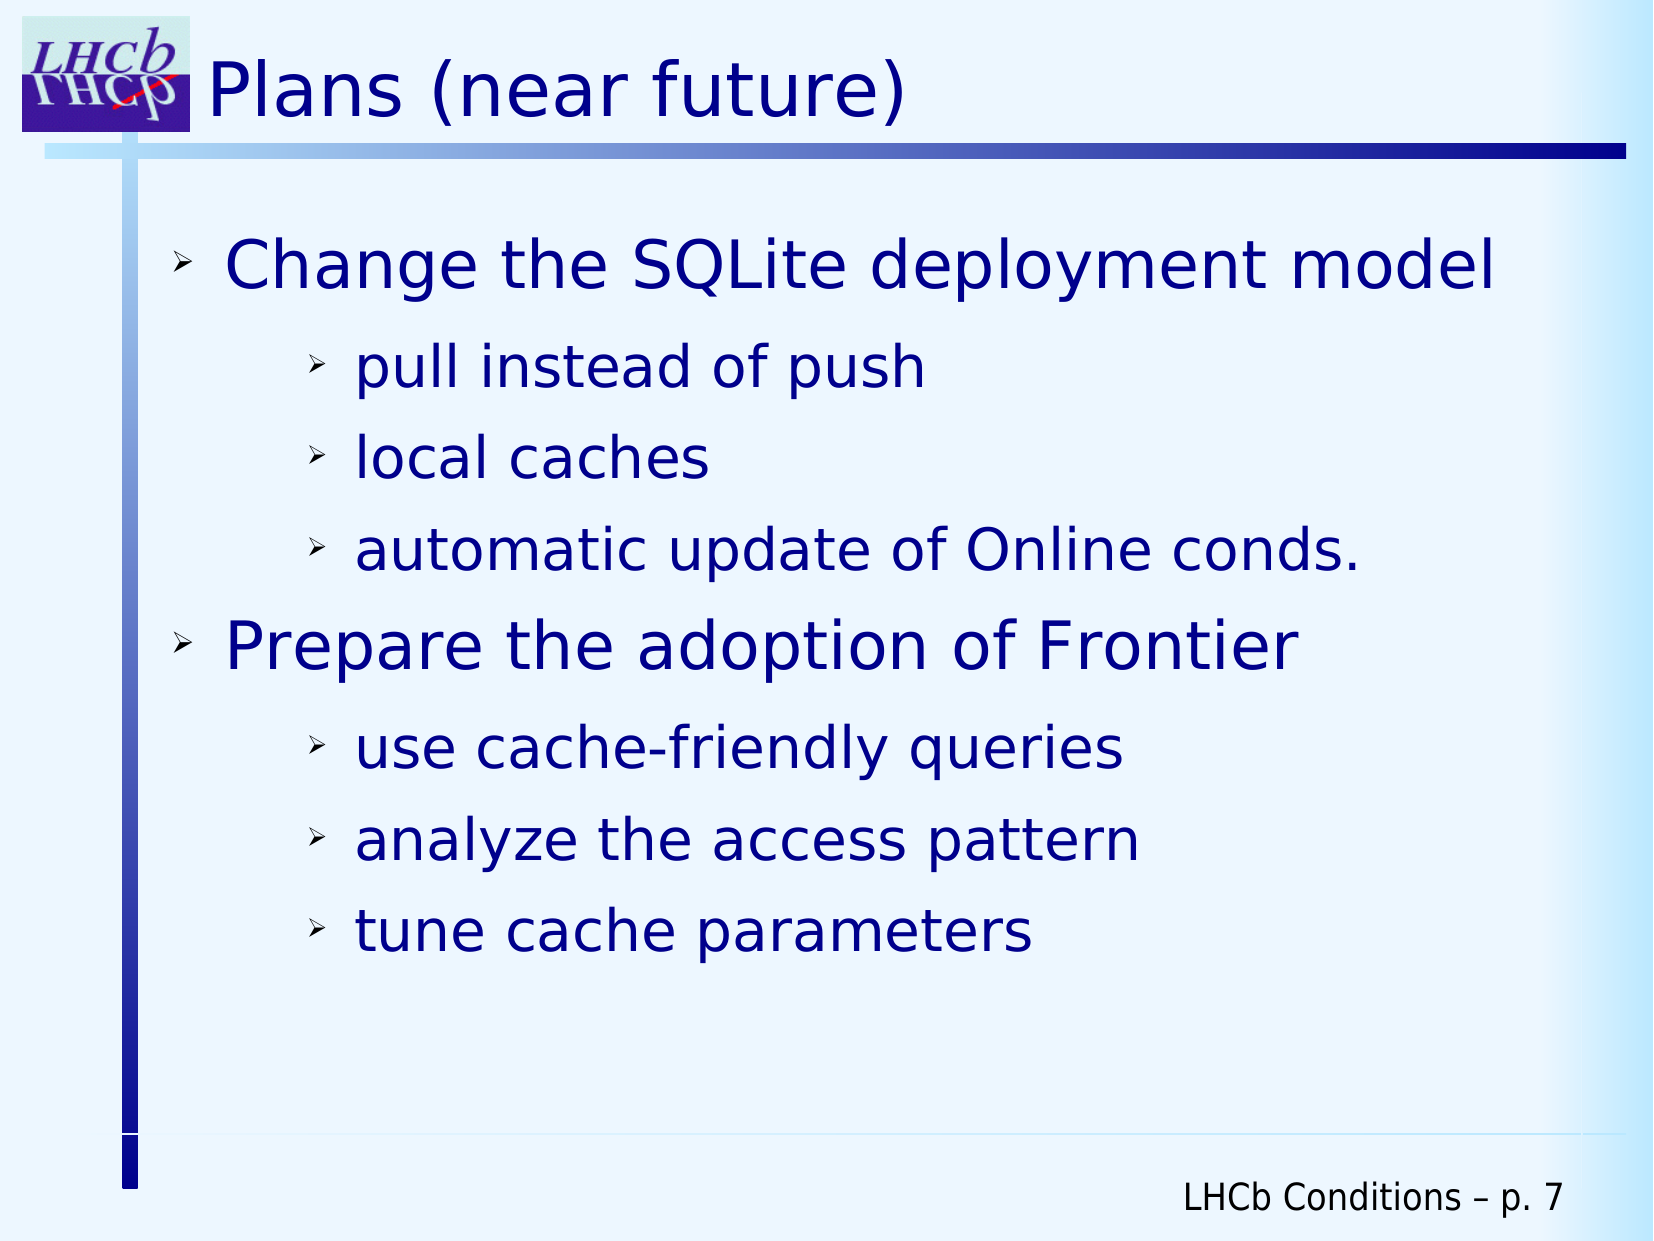

# Plans (near future)
Change the SQLite deployment model
pull instead of push
local caches
automatic update of Online conds.
Prepare the adoption of Frontier
use cache-friendly queries
analyze the access pattern
tune cache parameters